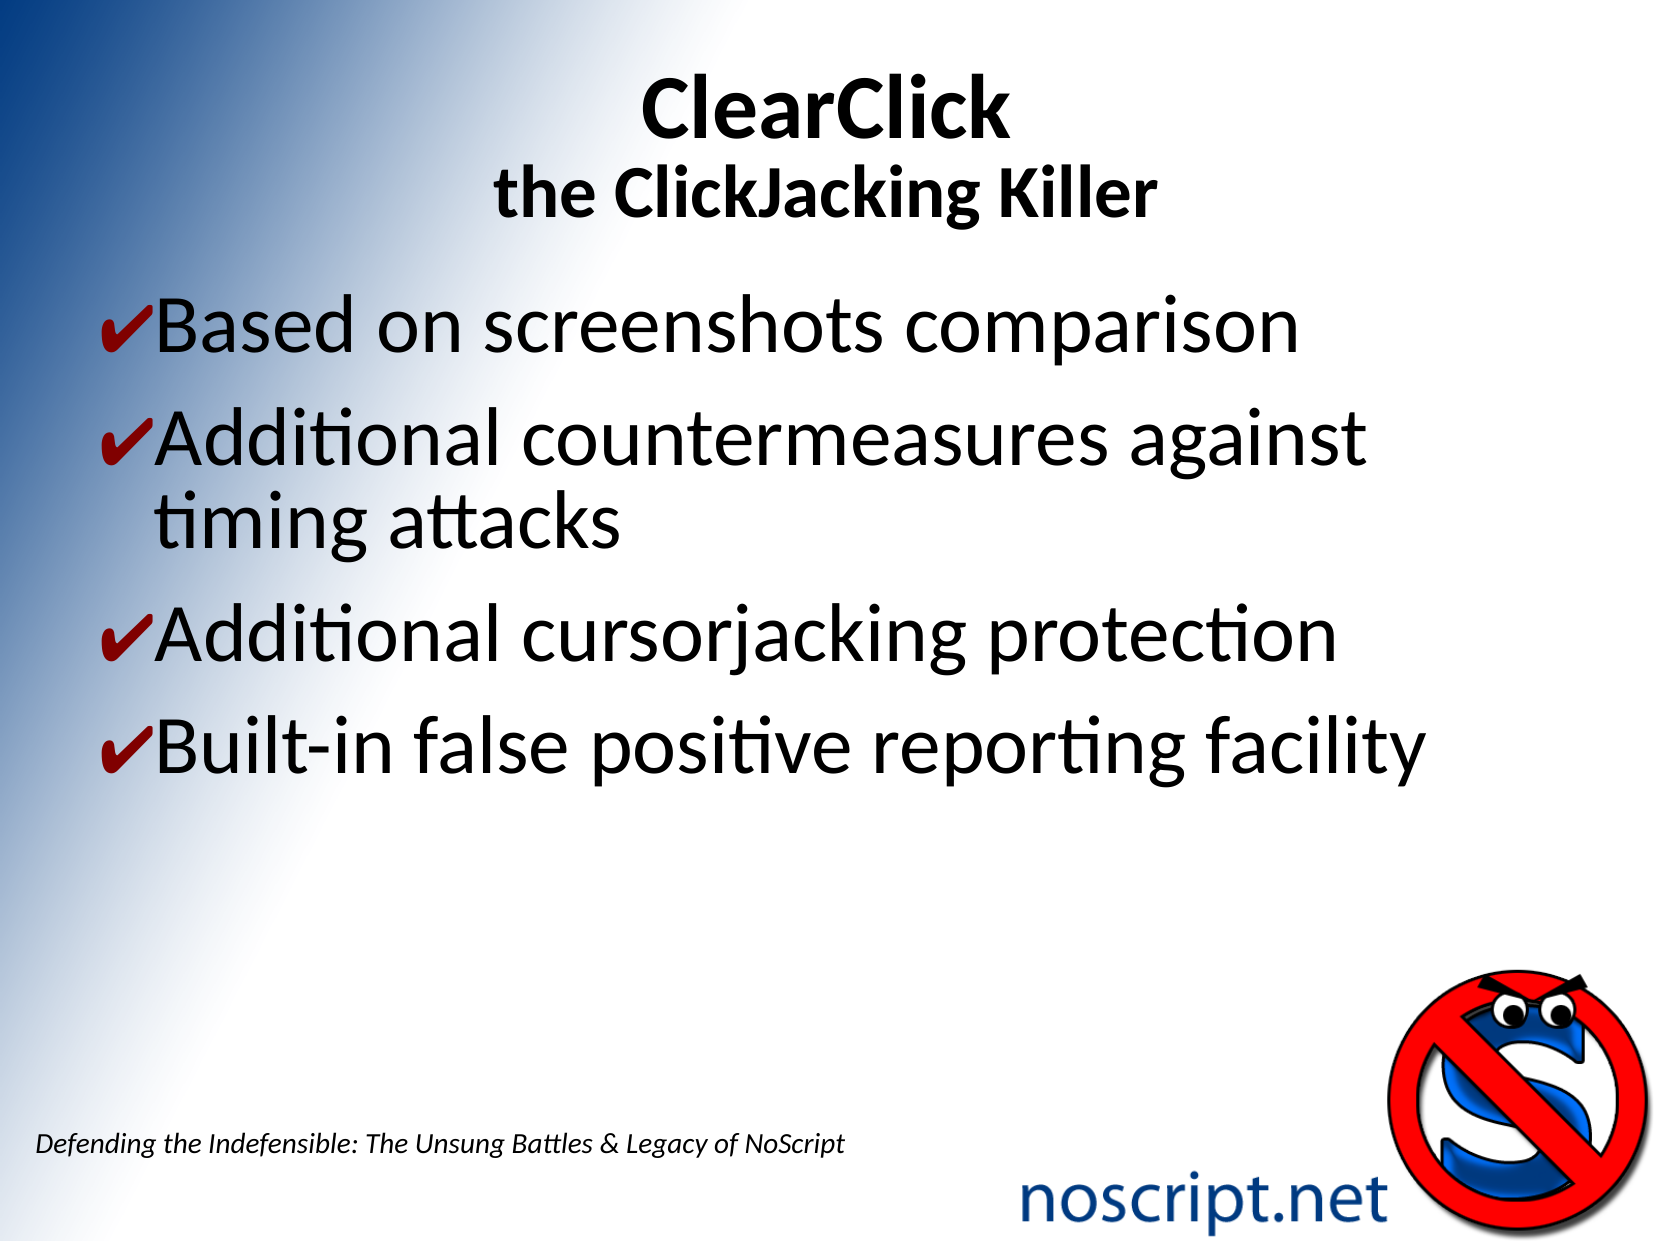

# ClearClick the ClickJacking Killer
Based on screenshots comparison
Additional countermeasures against timing attacks
Additional cursorjacking protection
Built-in false positive reporting facility
Defending the Indefensible: The Unsung Battles & Legacy of NoScript